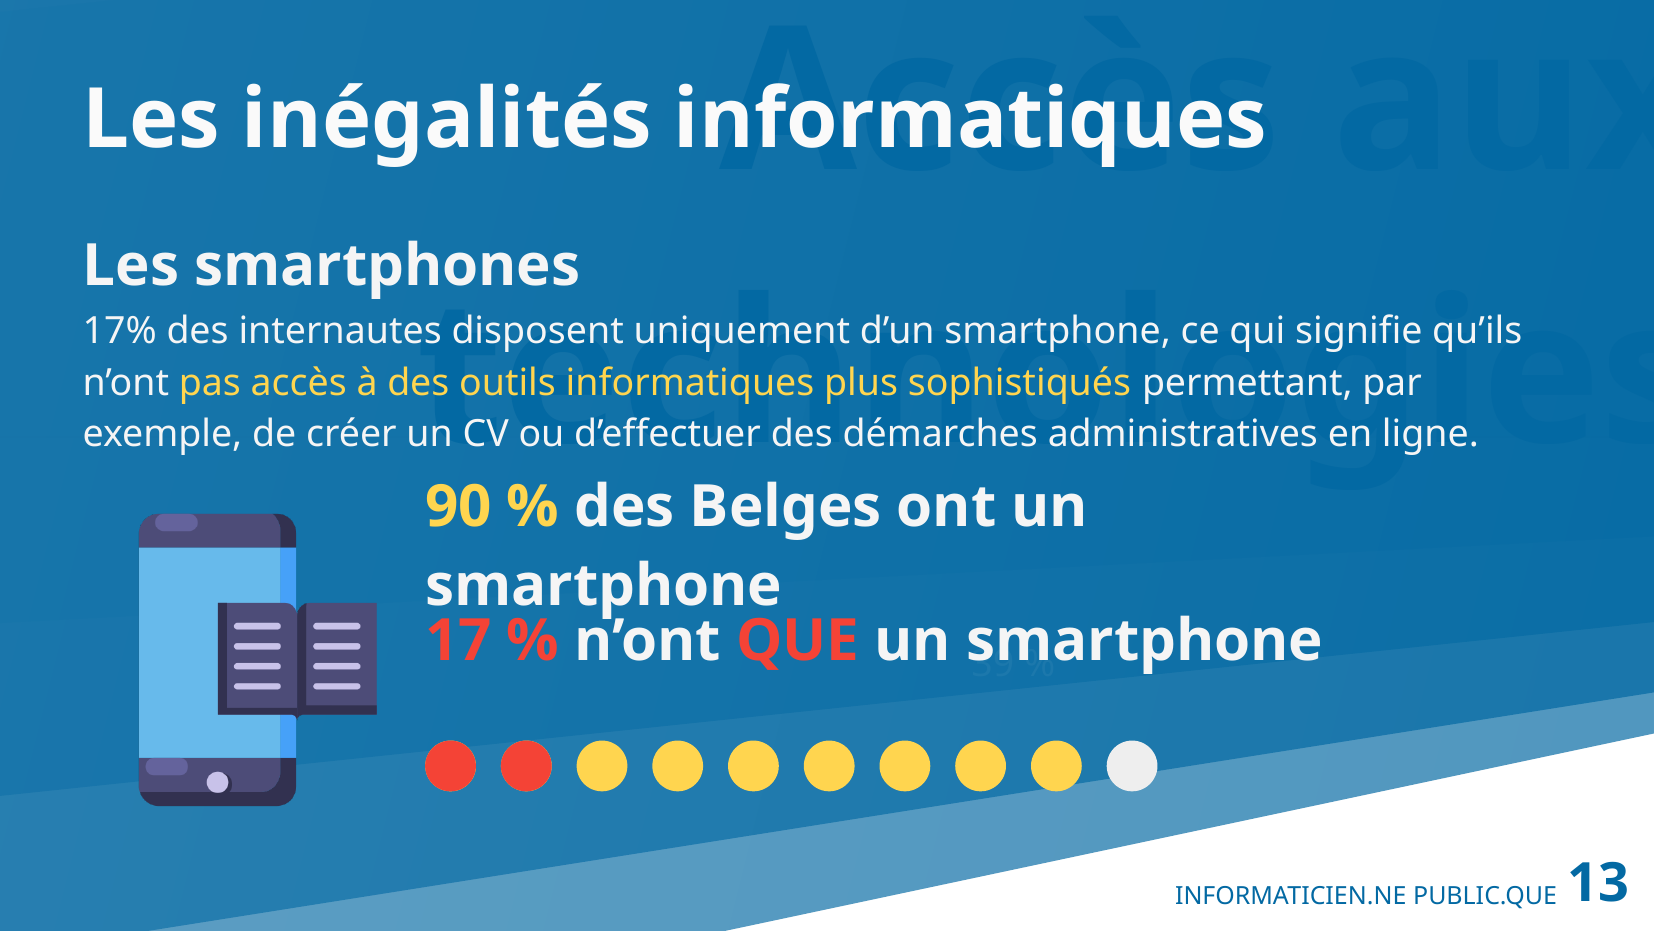

# Accès aux technologies
Les inégalités informatiques
Les smartphones
17% des internautes disposent uniquement d’un smartphone, ce qui signifie qu’ils n’ont pas accès à des outils informatiques plus sophistiqués permettant, par exemple, de créer un CV ou d’effectuer des démarches administratives en ligne.
90 % des Belges ont un smartphone
17 % n’ont QUE un smartphone
39 %
INFORMATICIEN.NE PUBLIC.QUE
13